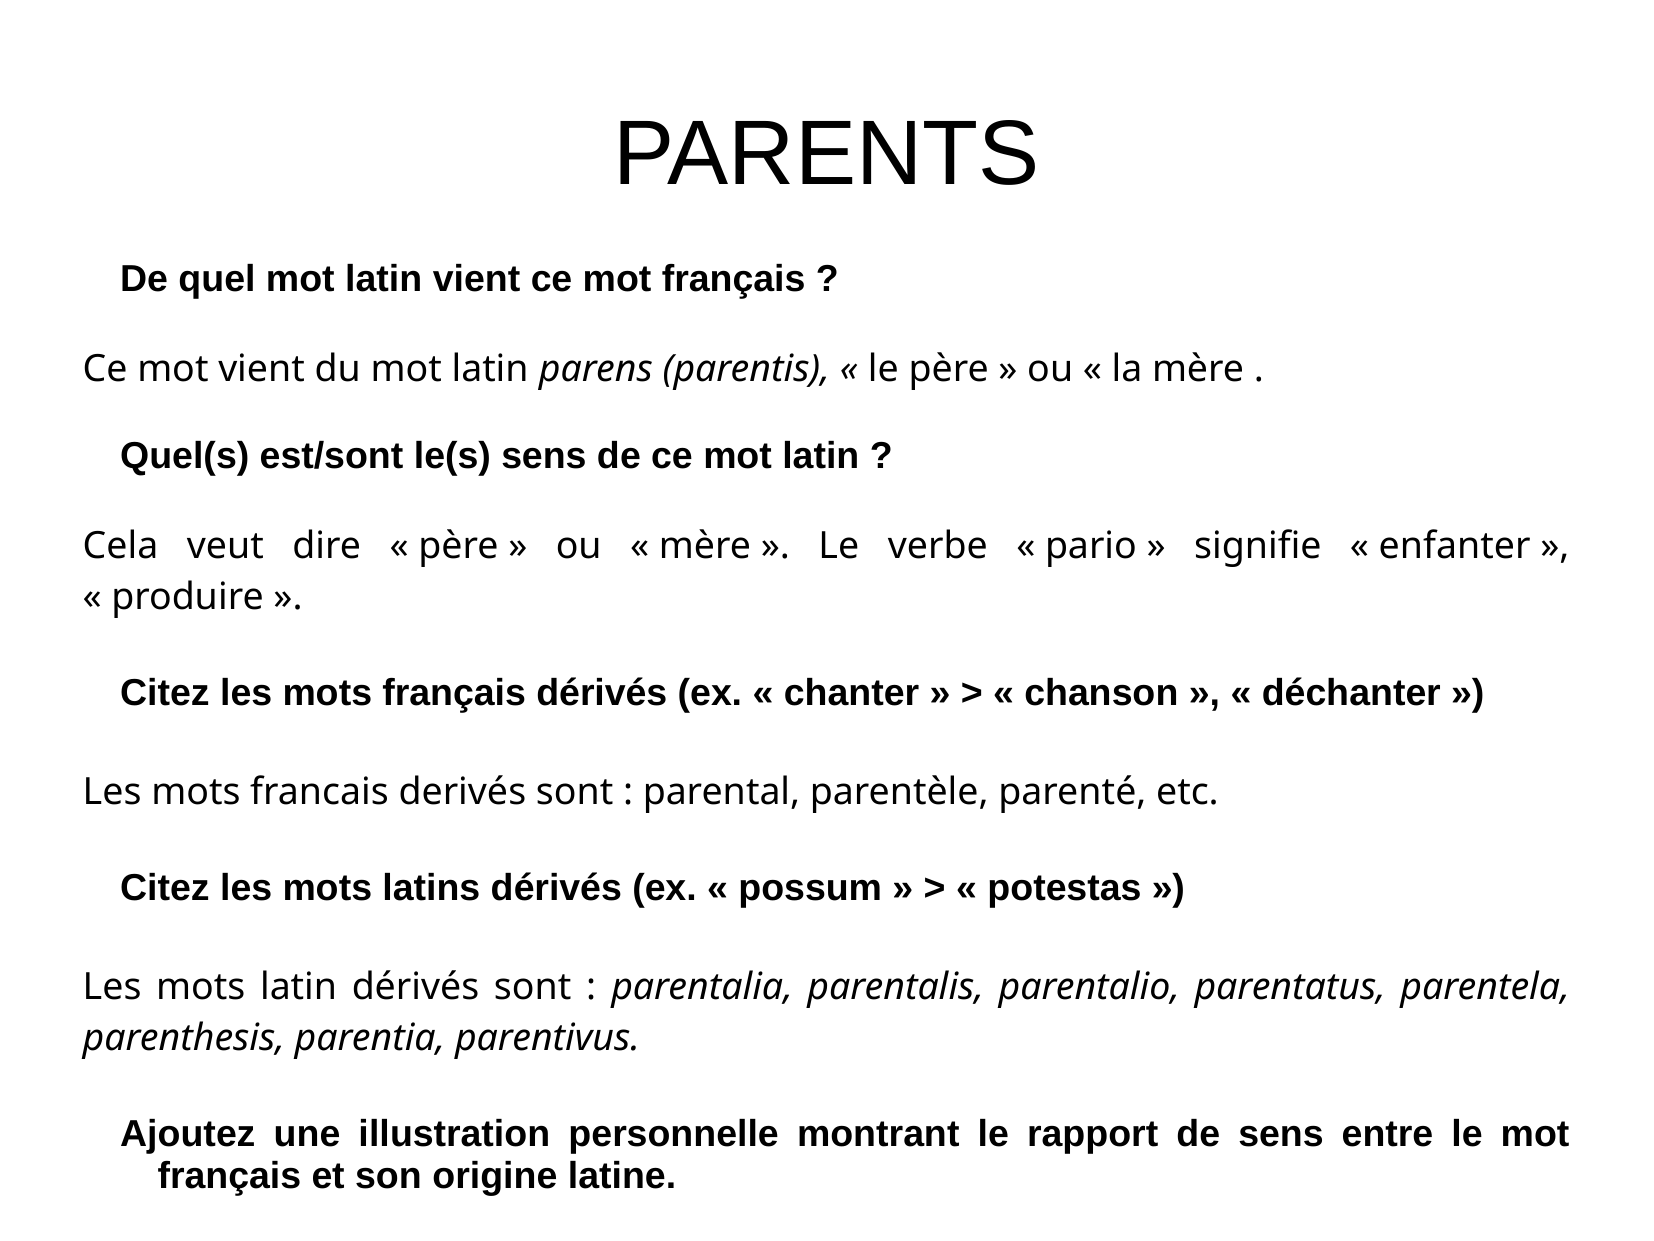

# PARENTS
De quel mot latin vient ce mot français ?
Ce mot vient du mot latin parens (parentis), « le père » ou « la mère .
Quel(s) est/sont le(s) sens de ce mot latin ?
Cela veut dire « père » ou « mère ». Le verbe « pario » signifie « enfanter », « produire ».
Citez les mots français dérivés (ex. « chanter » > « chanson », « déchanter »)
Les mots francais derivés sont : parental, parentèle, parenté, etc.
Citez les mots latins dérivés (ex. « possum » > « potestas »)
Les mots latin dérivés sont : parentalia, parentalis, parentalio, parentatus, parentela, parenthesis, parentia, parentivus.
Ajoutez une illustration personnelle montrant le rapport de sens entre le mot français et son origine latine.